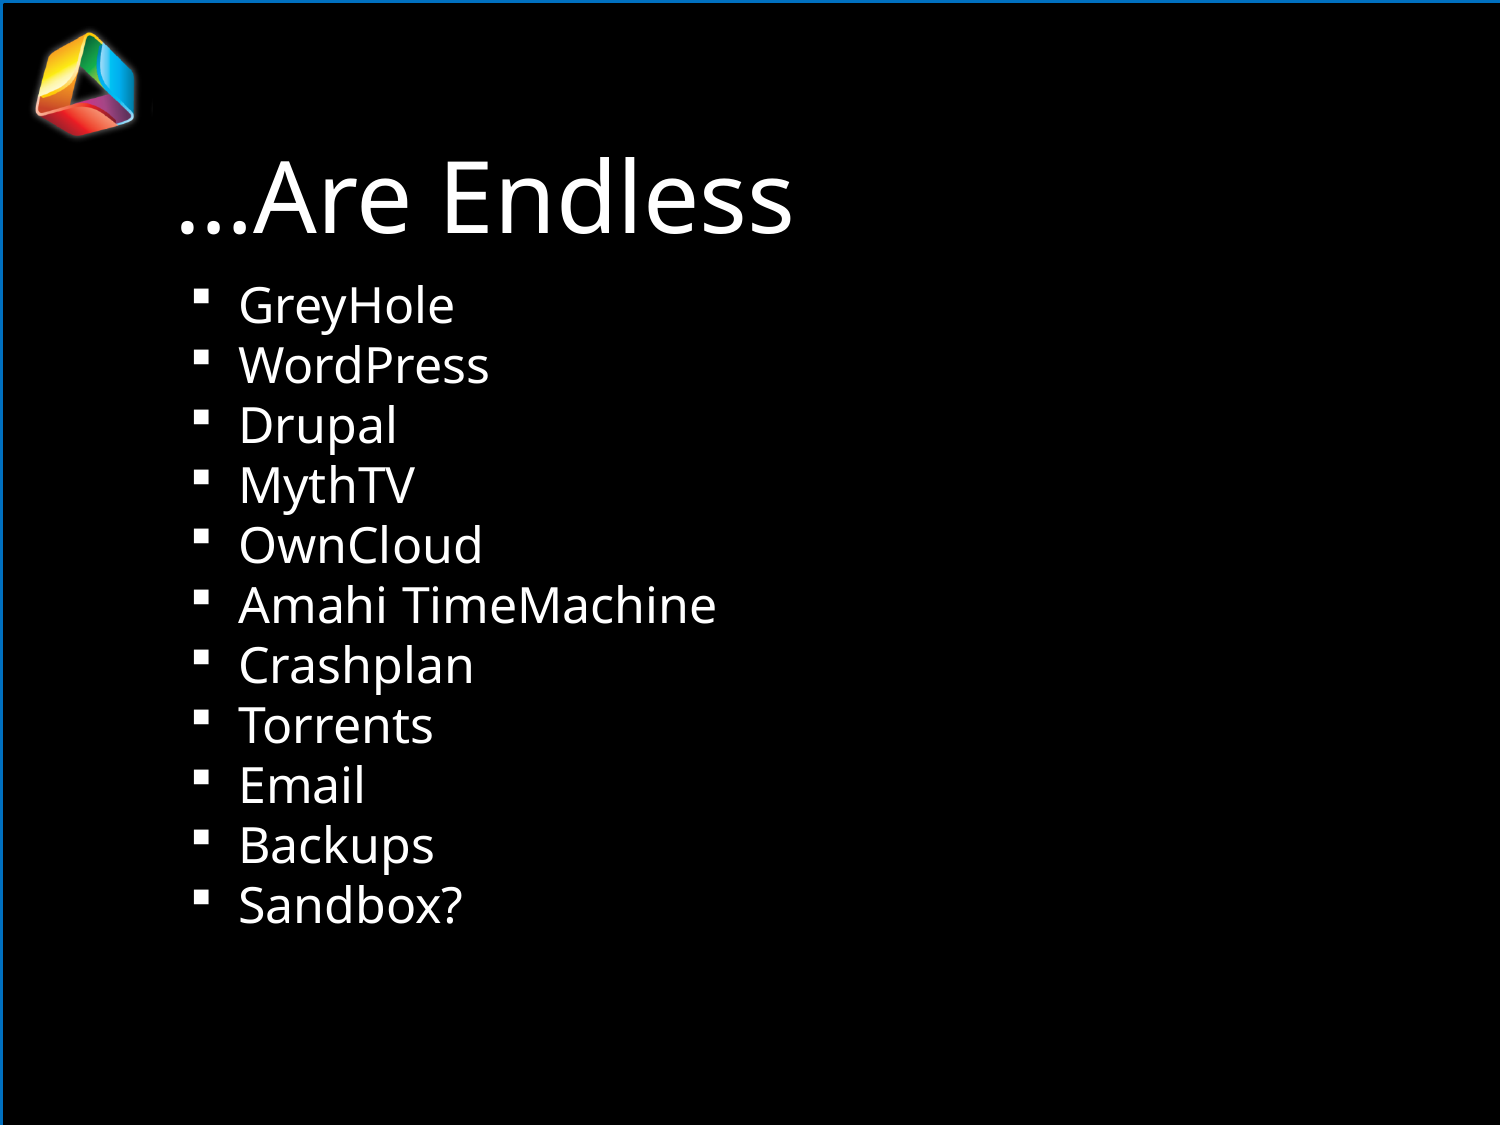

…Are Endless
 GreyHole
 WordPress
 Drupal
 MythTV
 OwnCloud
 Amahi TimeMachine
 Crashplan
 Torrents
 Email
 Backups
 Sandbox?
# Demo – Amahi.org and AppSpace